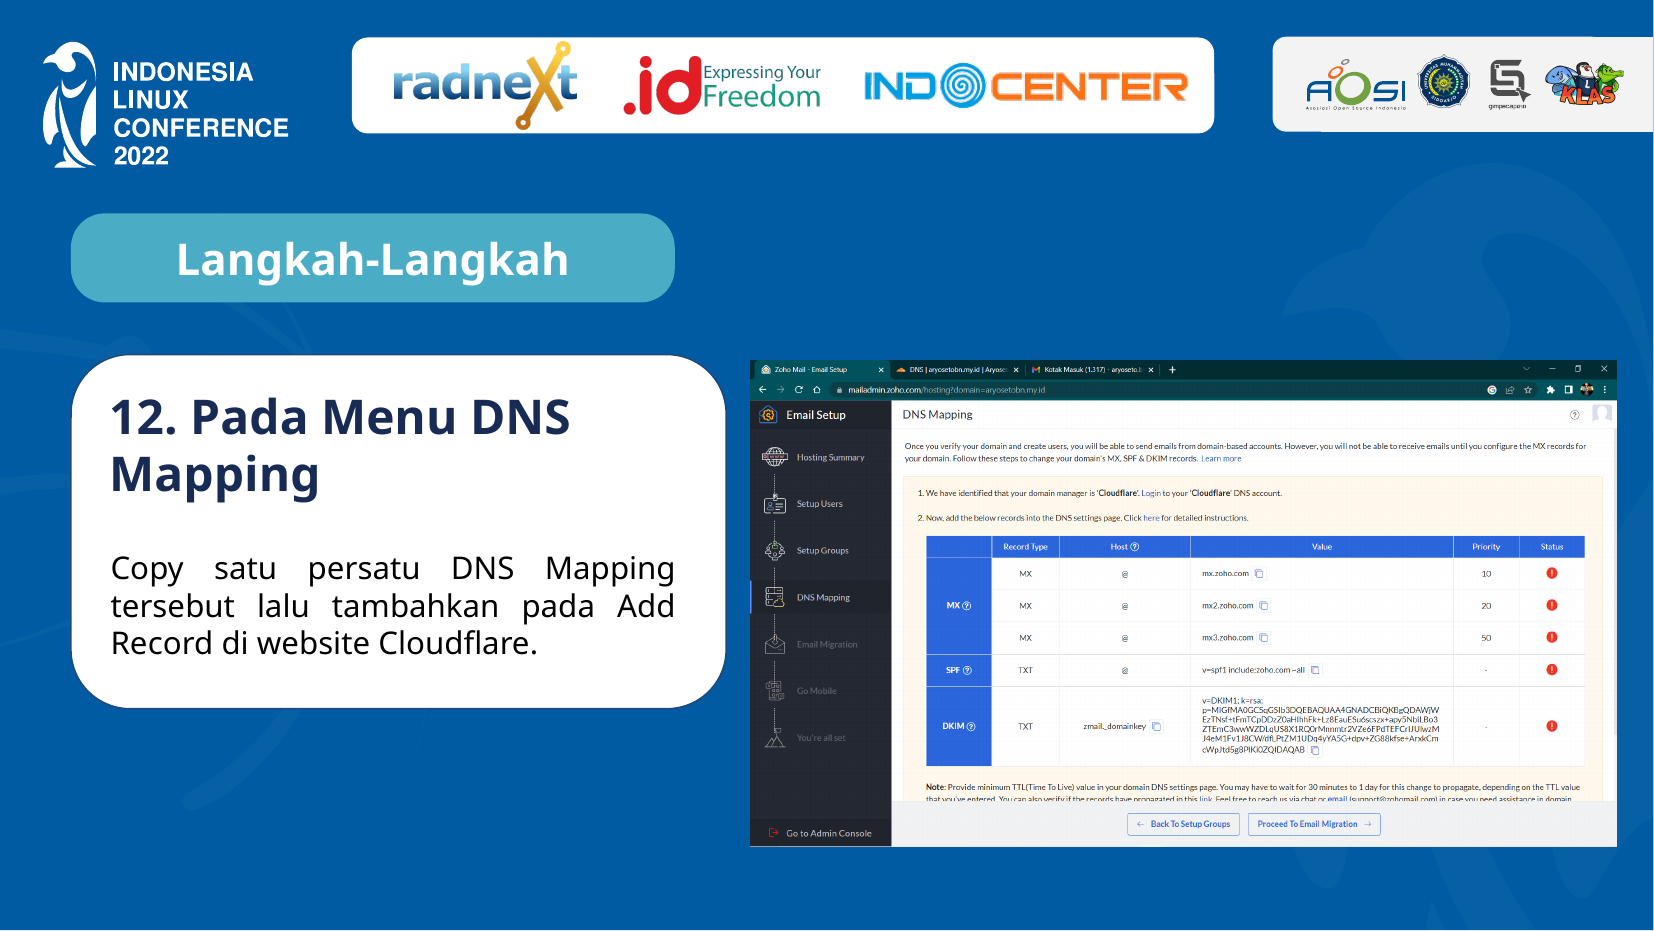

Langkah-Langkah
12. Pada Menu DNS Mapping
Copy satu persatu DNS Mapping tersebut lalu tambahkan pada Add Record di website Cloudflare.